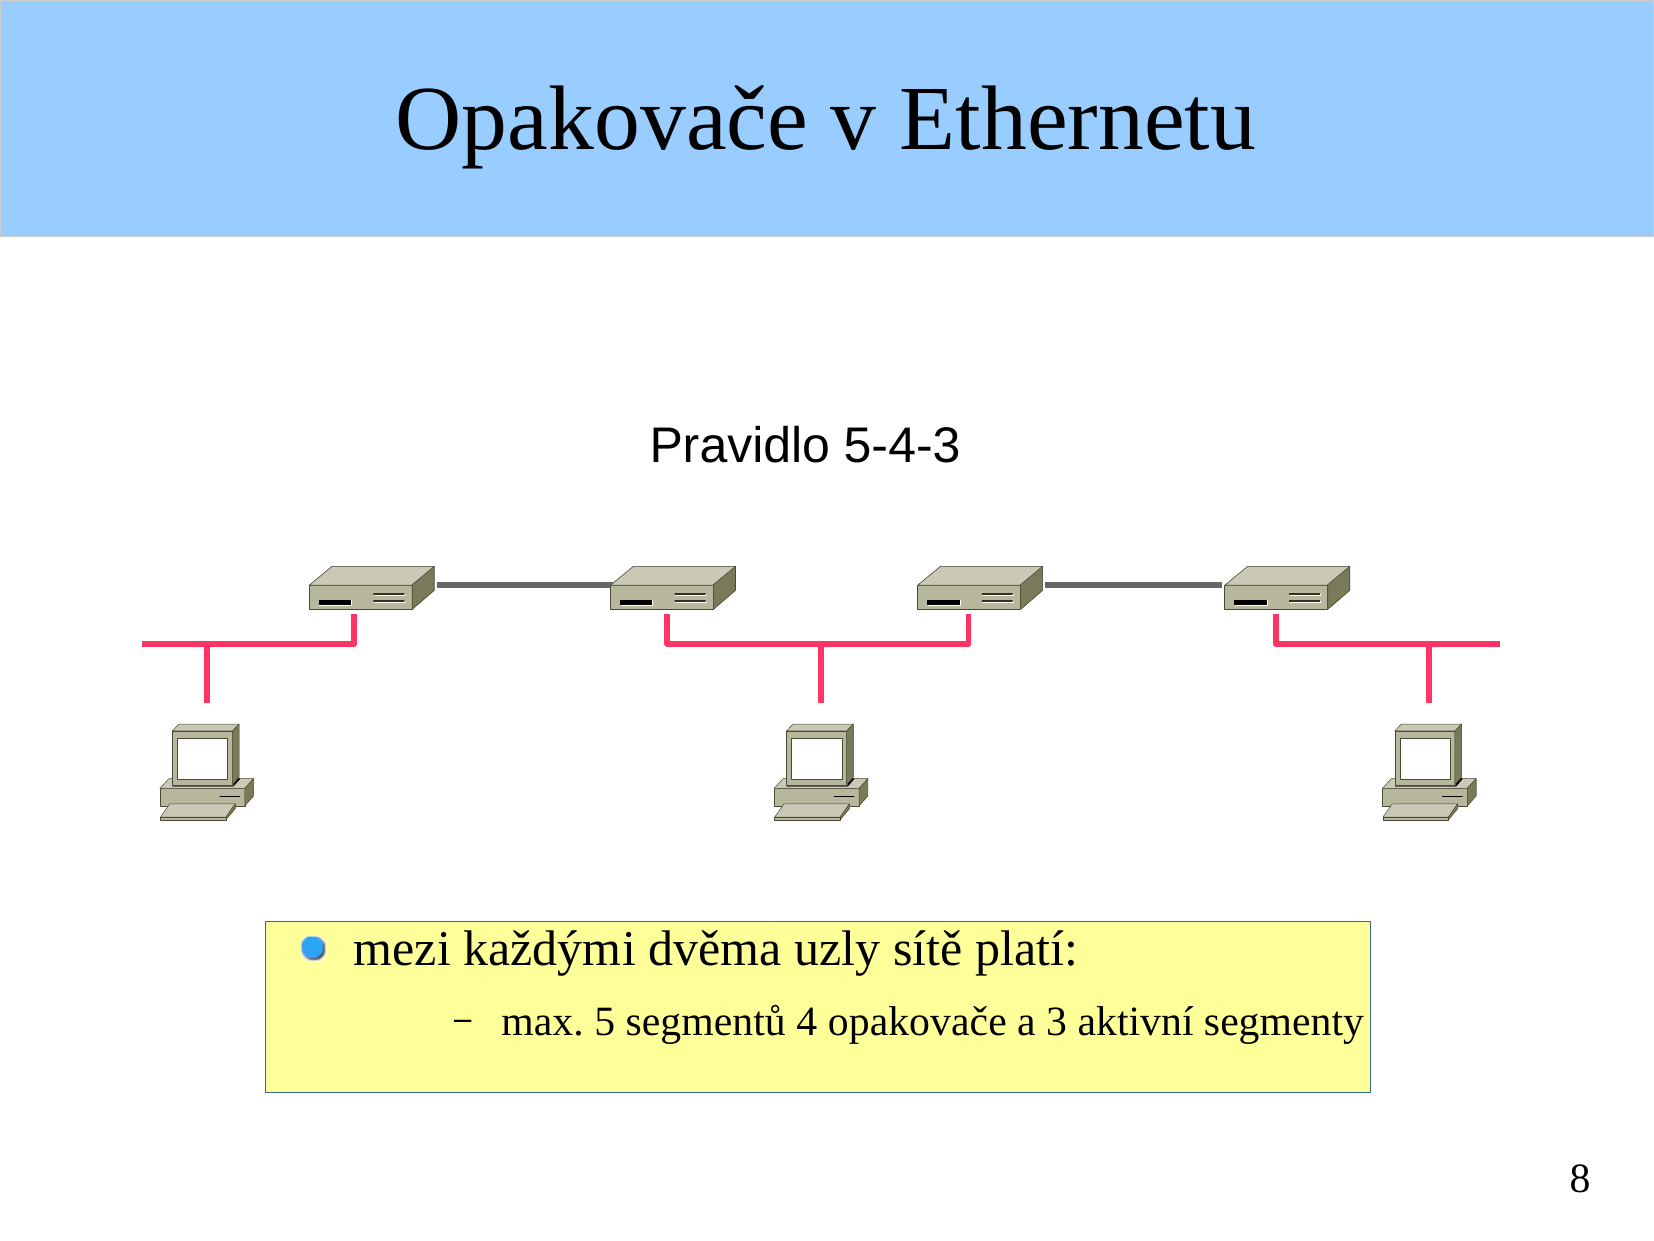

# Opakovače v Ethernetu
Pravidlo 5-4-3
mezi každými dvěma uzly sítě platí:
max. 5 segmentů 4 opakovače a 3 aktivní segmenty